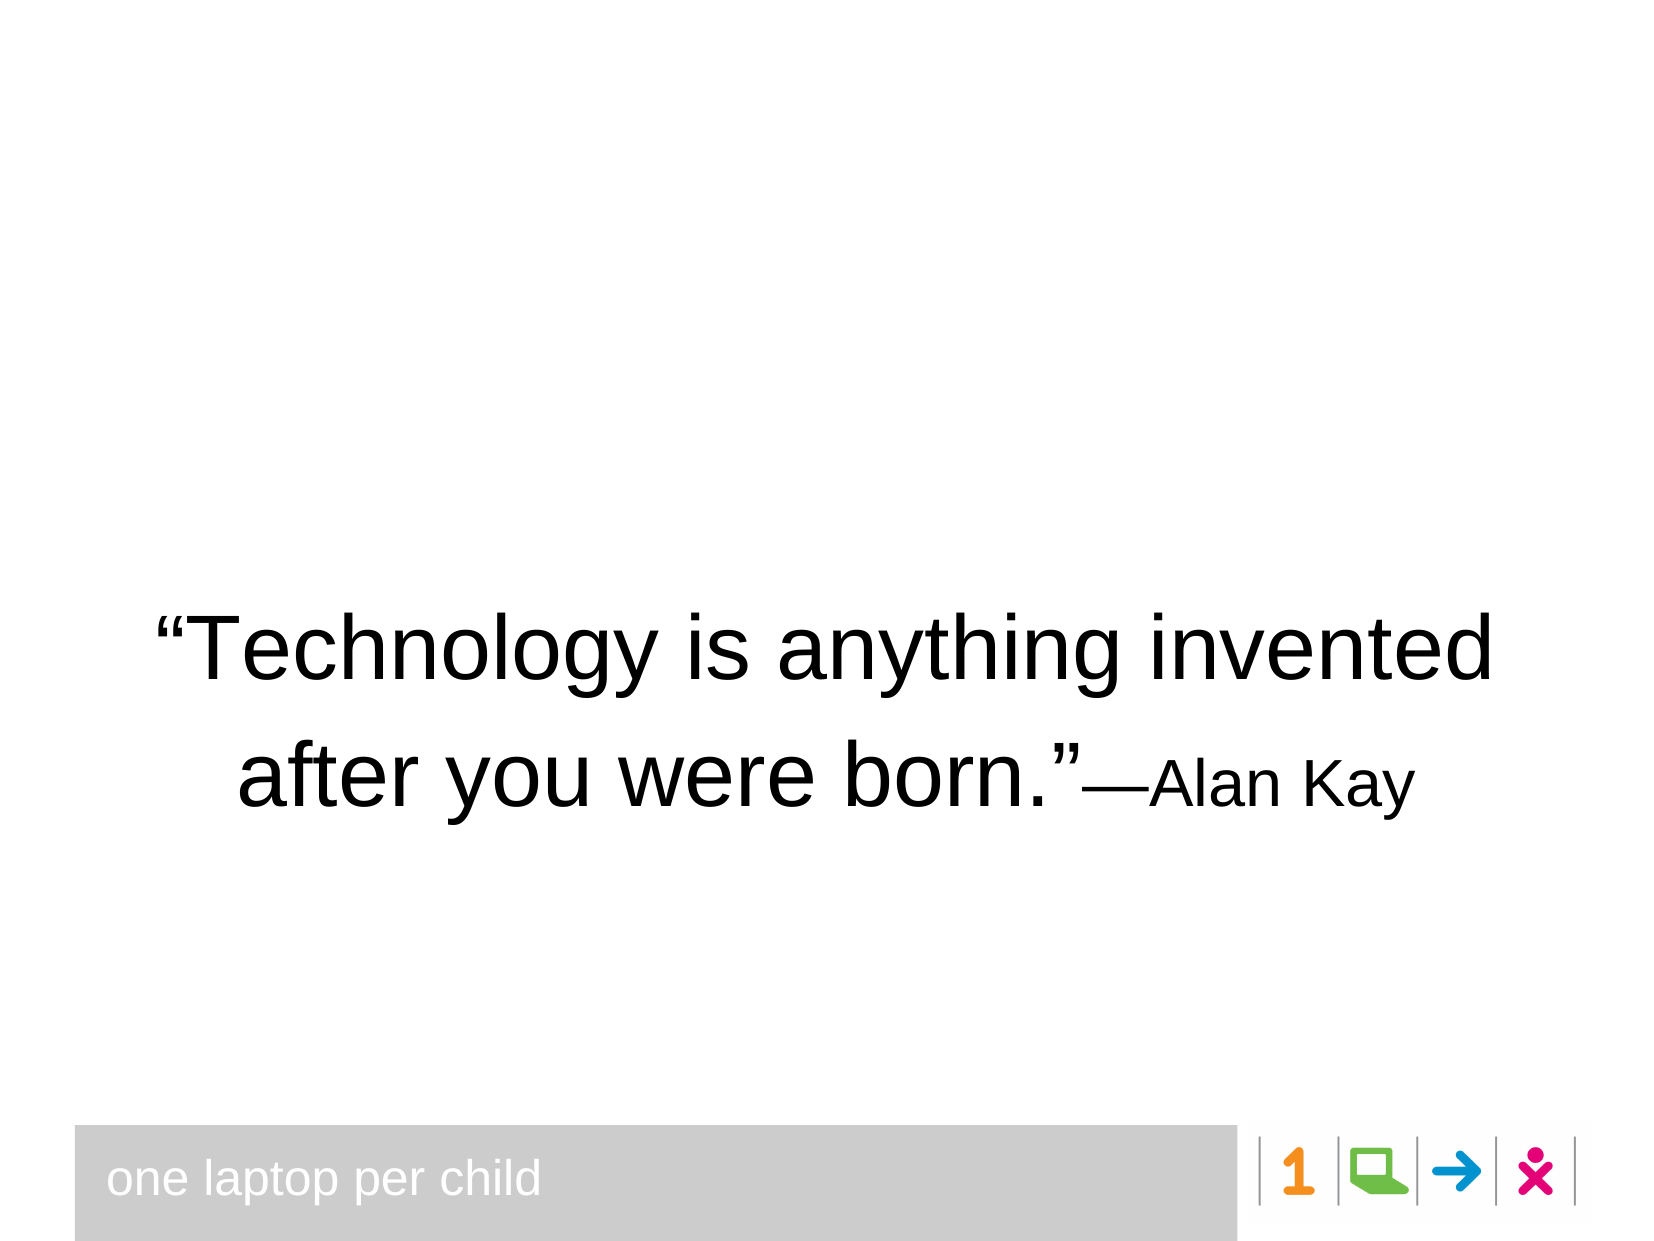

#
“Technology is anything invented after you were born.”—Alan Kay